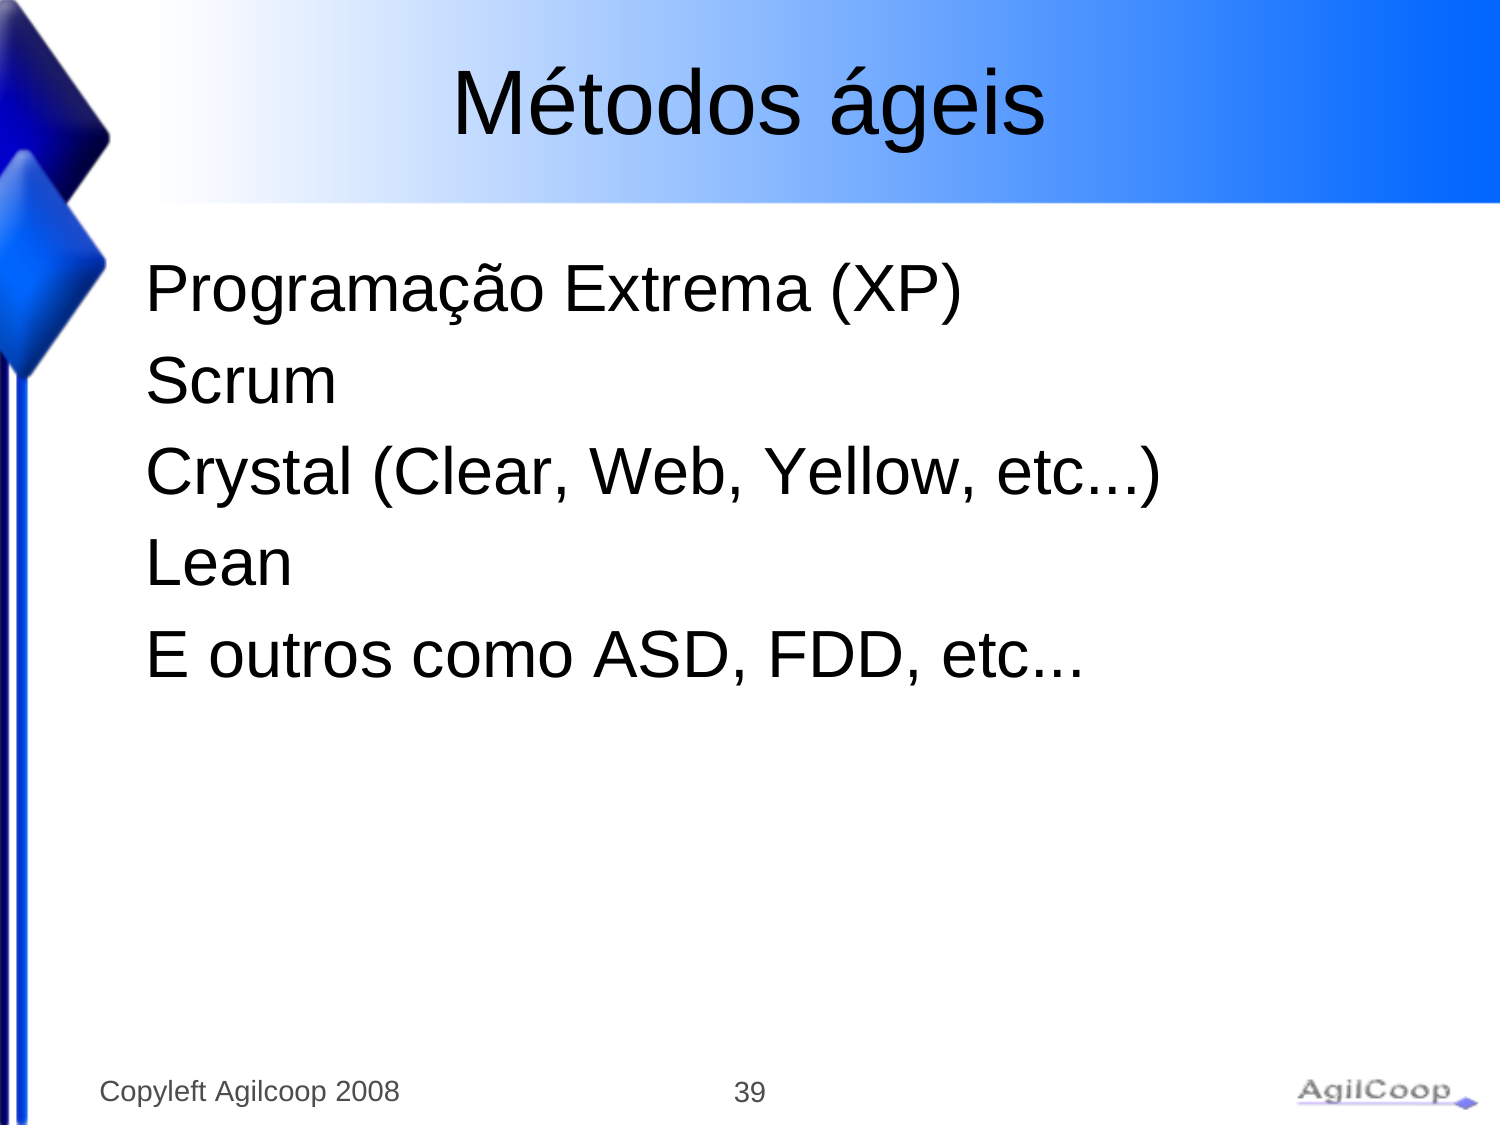

# Métodos ágeis
 Programação Extrema (XP)
 Scrum
 Crystal (Clear, Web, Yellow, etc...)
 Lean
 E outros como ASD, FDD, etc...
39